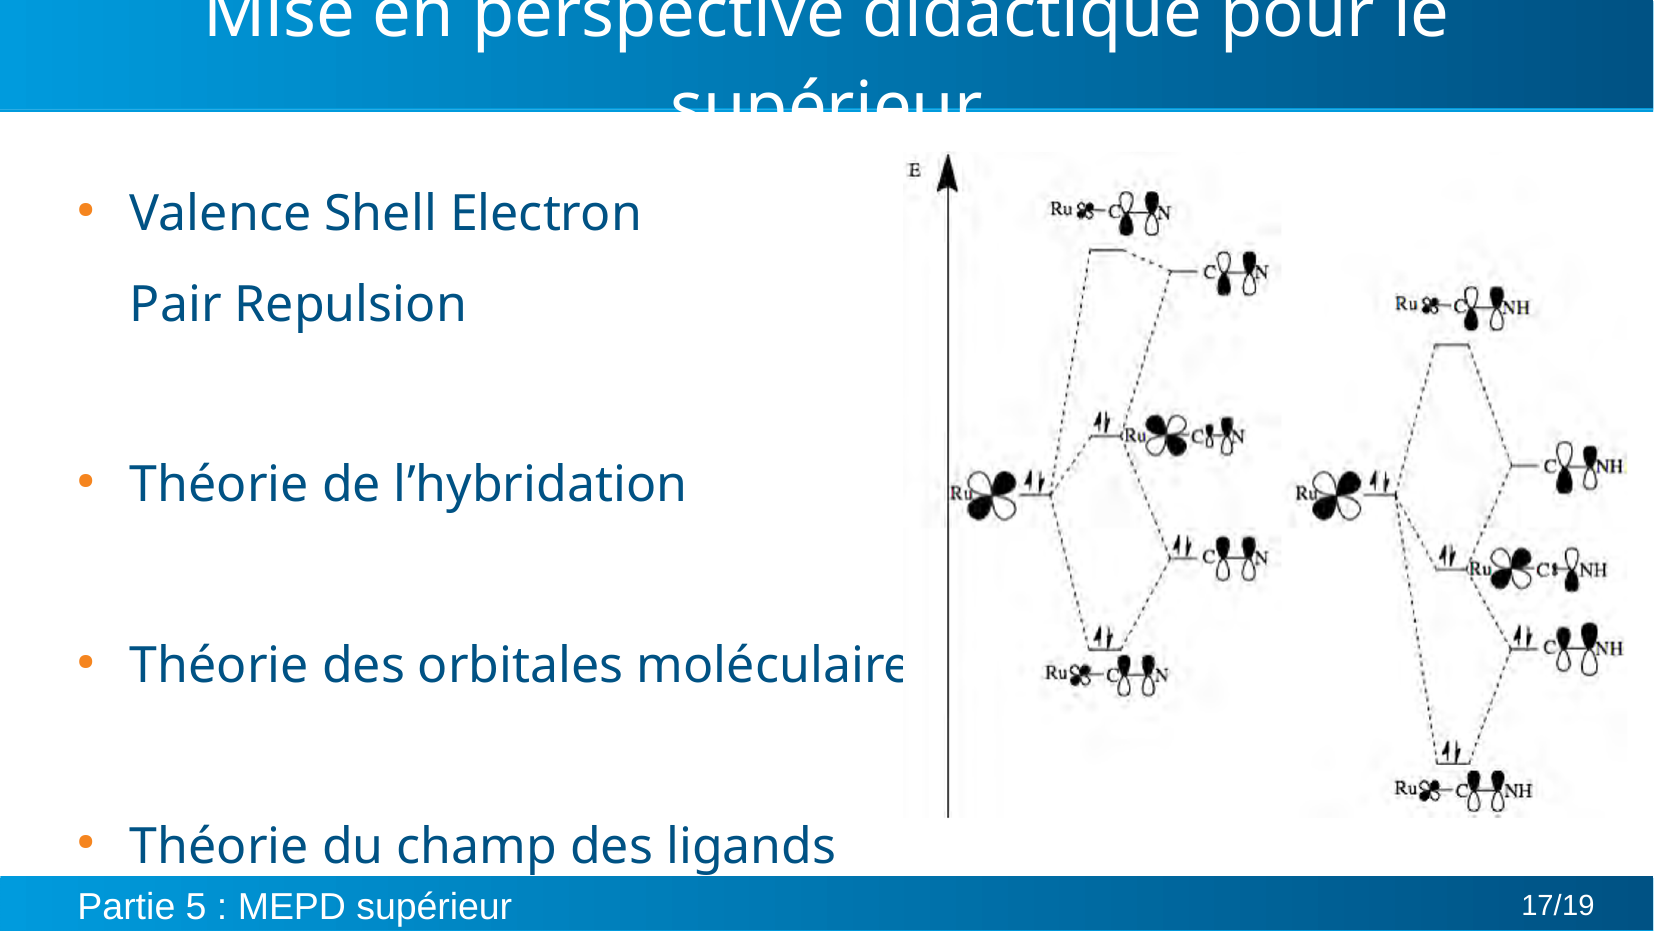

# Mise en perspective didactique pour le supérieur
Valence Shell Electron
Pair Repulsion
Théorie de l’hybridation
Théorie des orbitales moléculaires
Théorie du champ des ligands
Partie 5 : MEPD supérieur
17